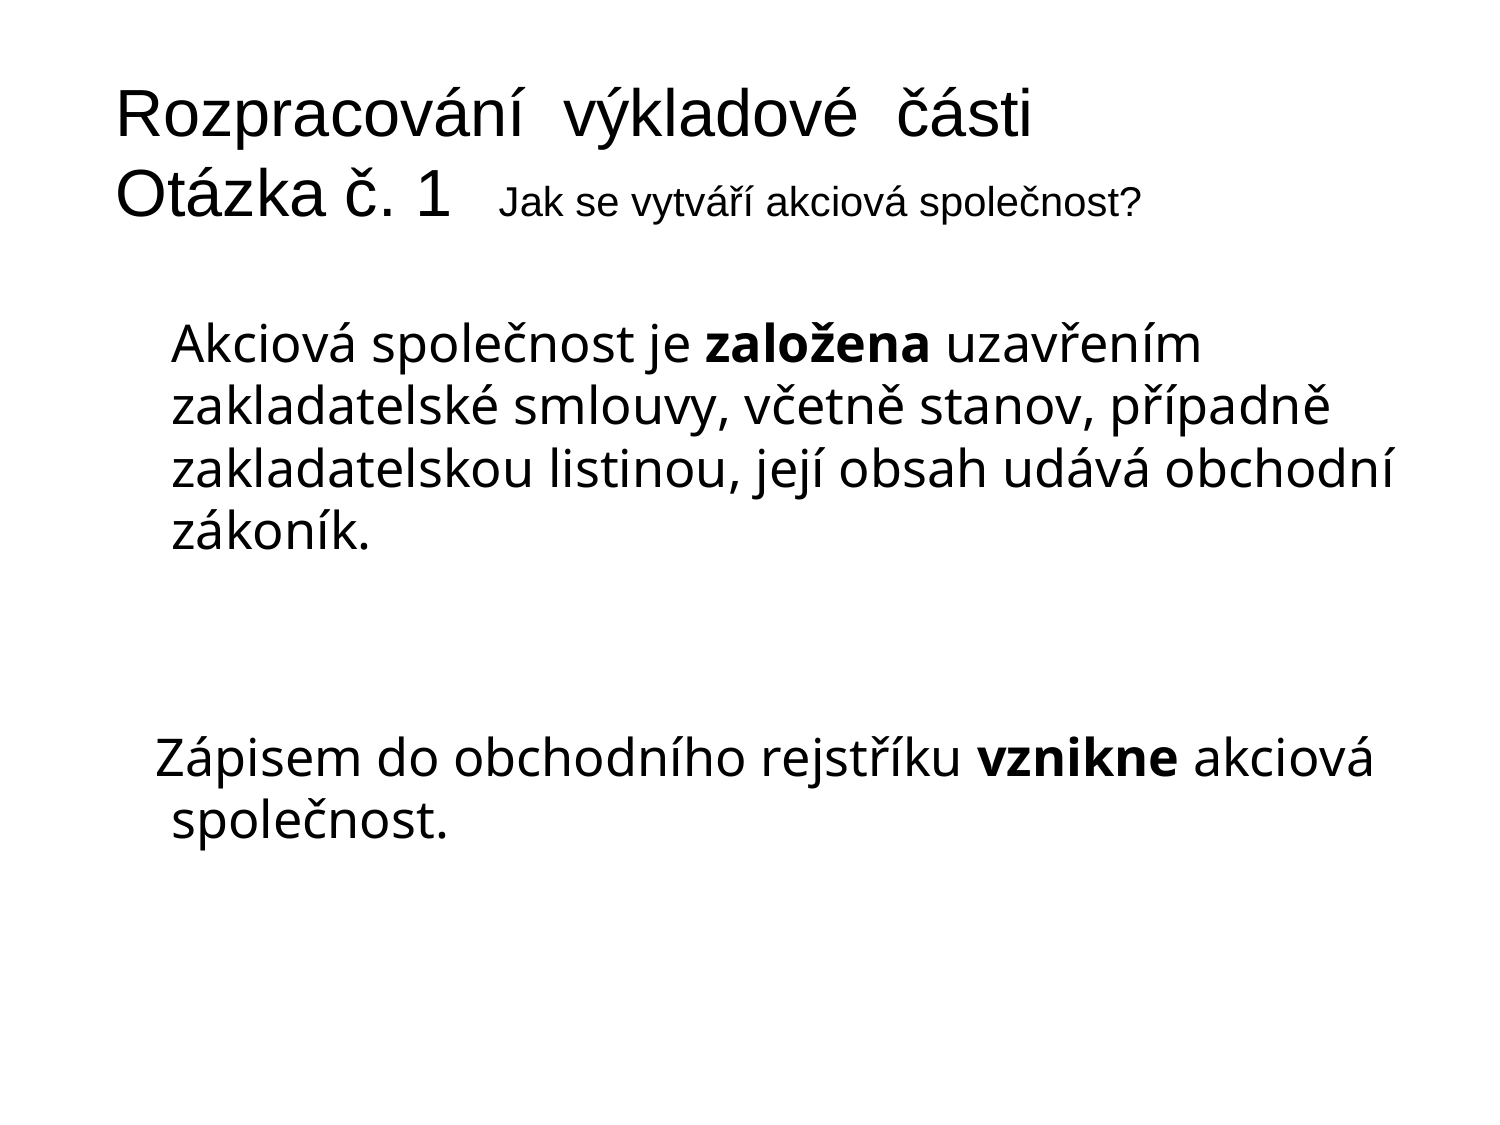

# Rozpracování výkladové části Otázka č. 1 Jak se vytváří akciová společnost?
 	Akciová společnost je založena uzavřením zakladatelské smlouvy, včetně stanov, případně zakladatelskou listinou, její obsah udává obchodní zákoník.
 Zápisem do obchodního rejstříku vznikne akciová společnost.